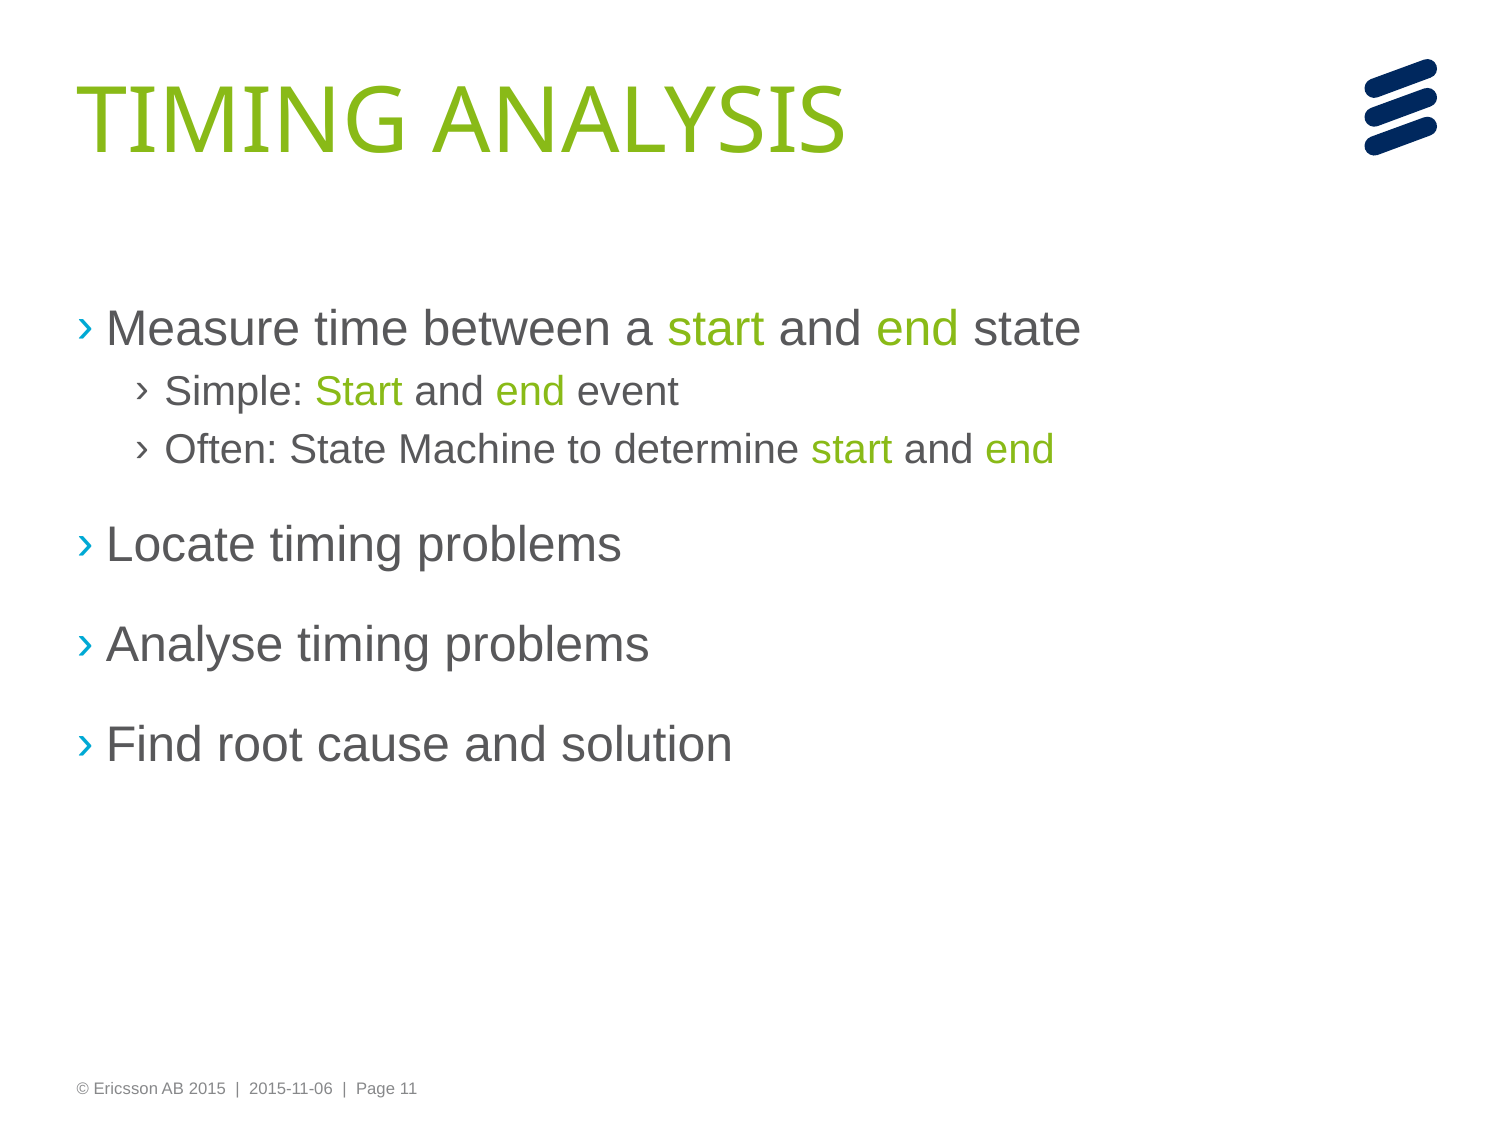

TIMING ANALYSIS
# Measure time between a start and end state
Simple: Start and end event
Often: State Machine to determine start and end
Locate timing problems
Analyse timing problems
Find root cause and solution